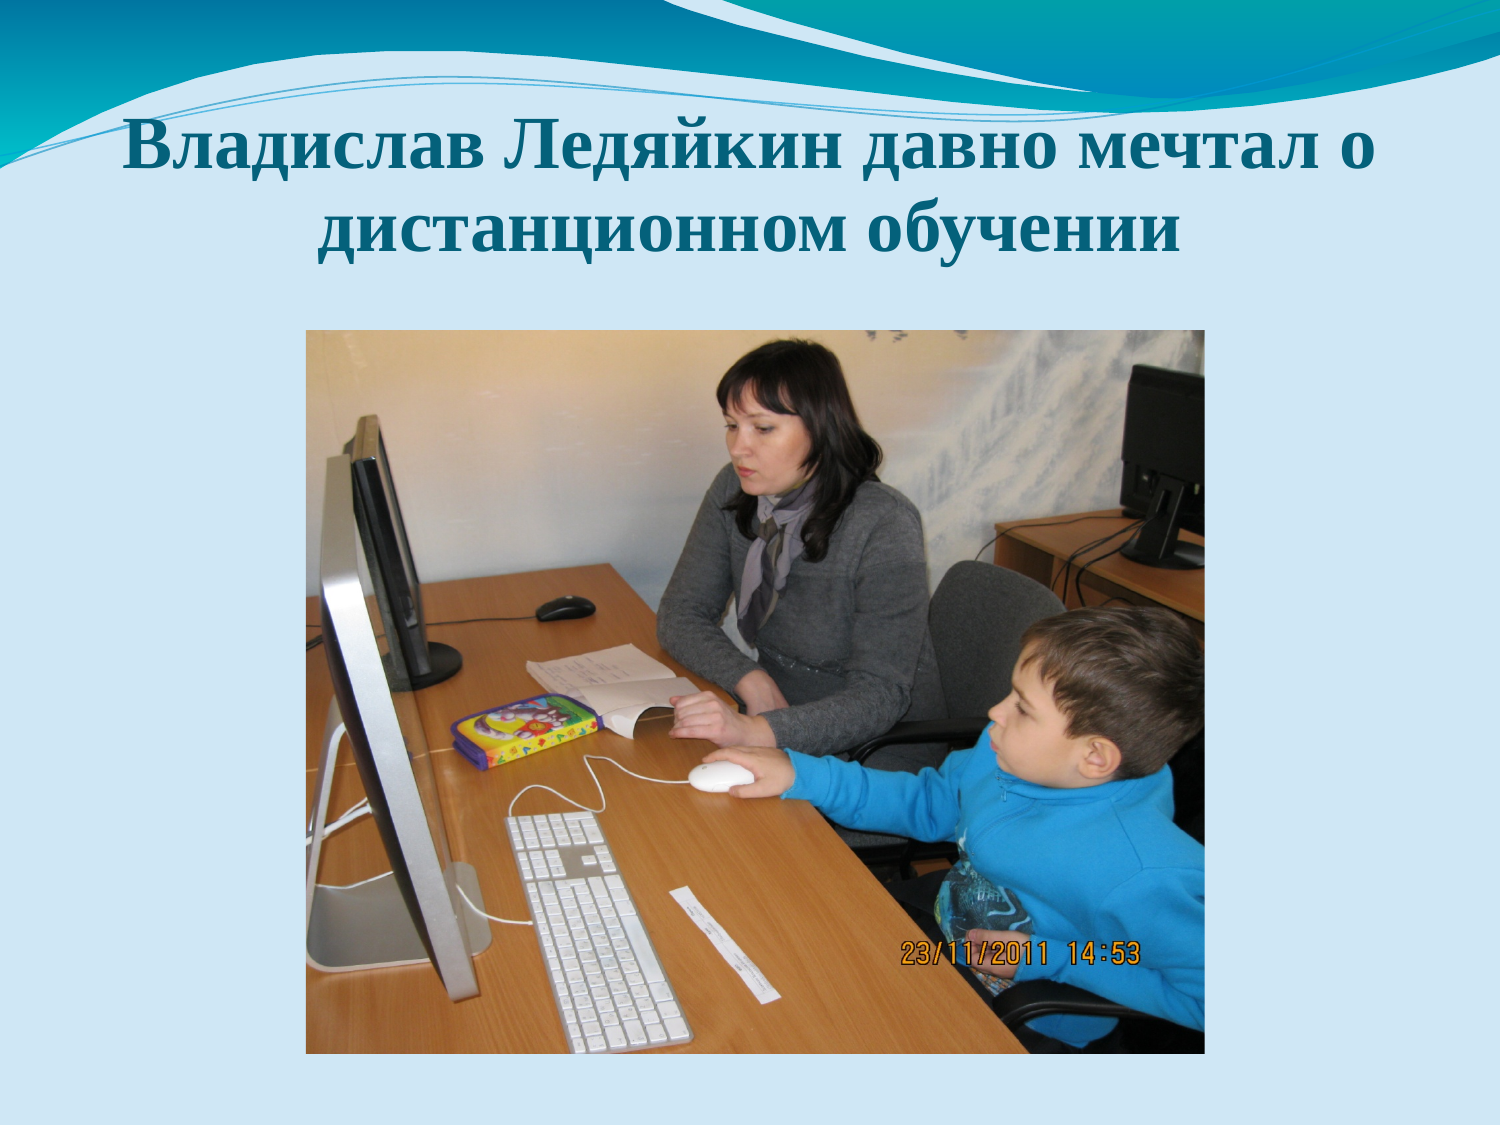

# Владислав Ледяйкин давно мечтал о дистанционном обучении